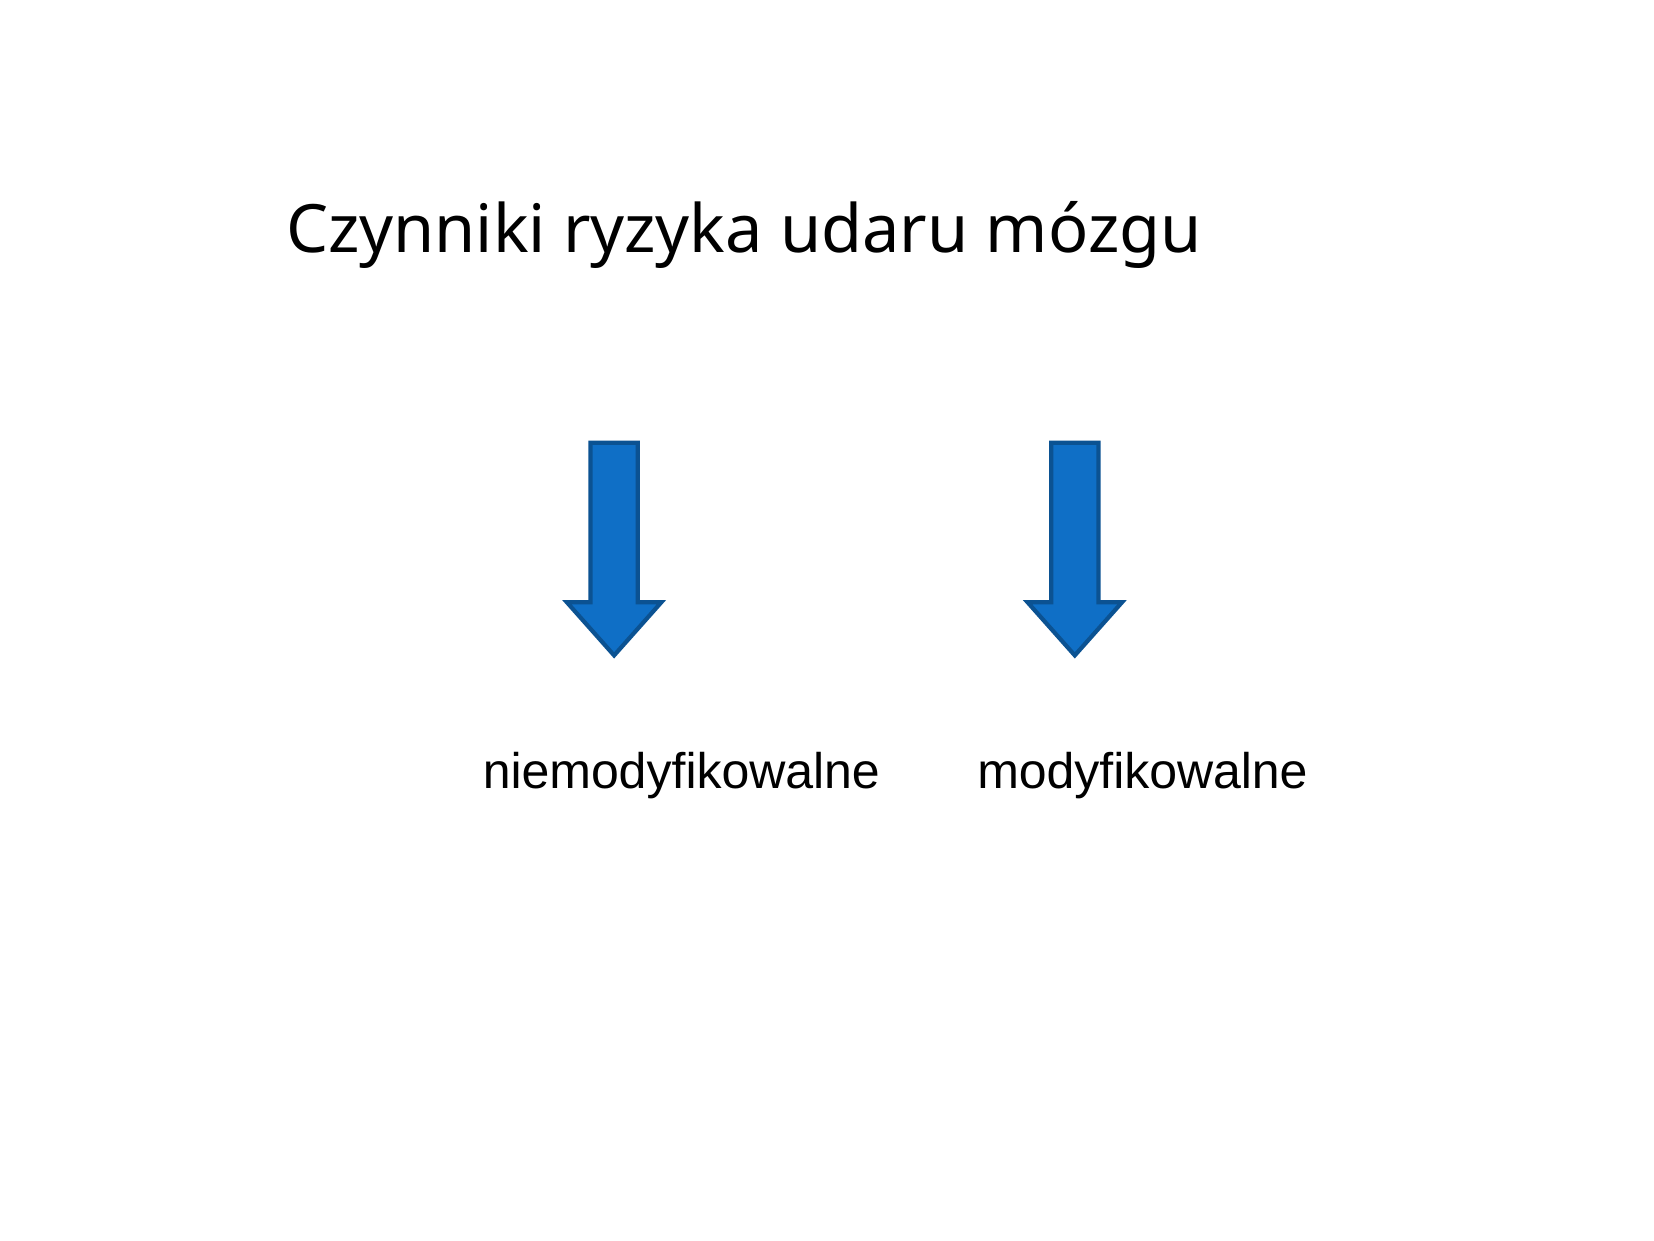

# Czynniki ryzyka udaru mózgu
 niemodyfikowalne modyfikowalne